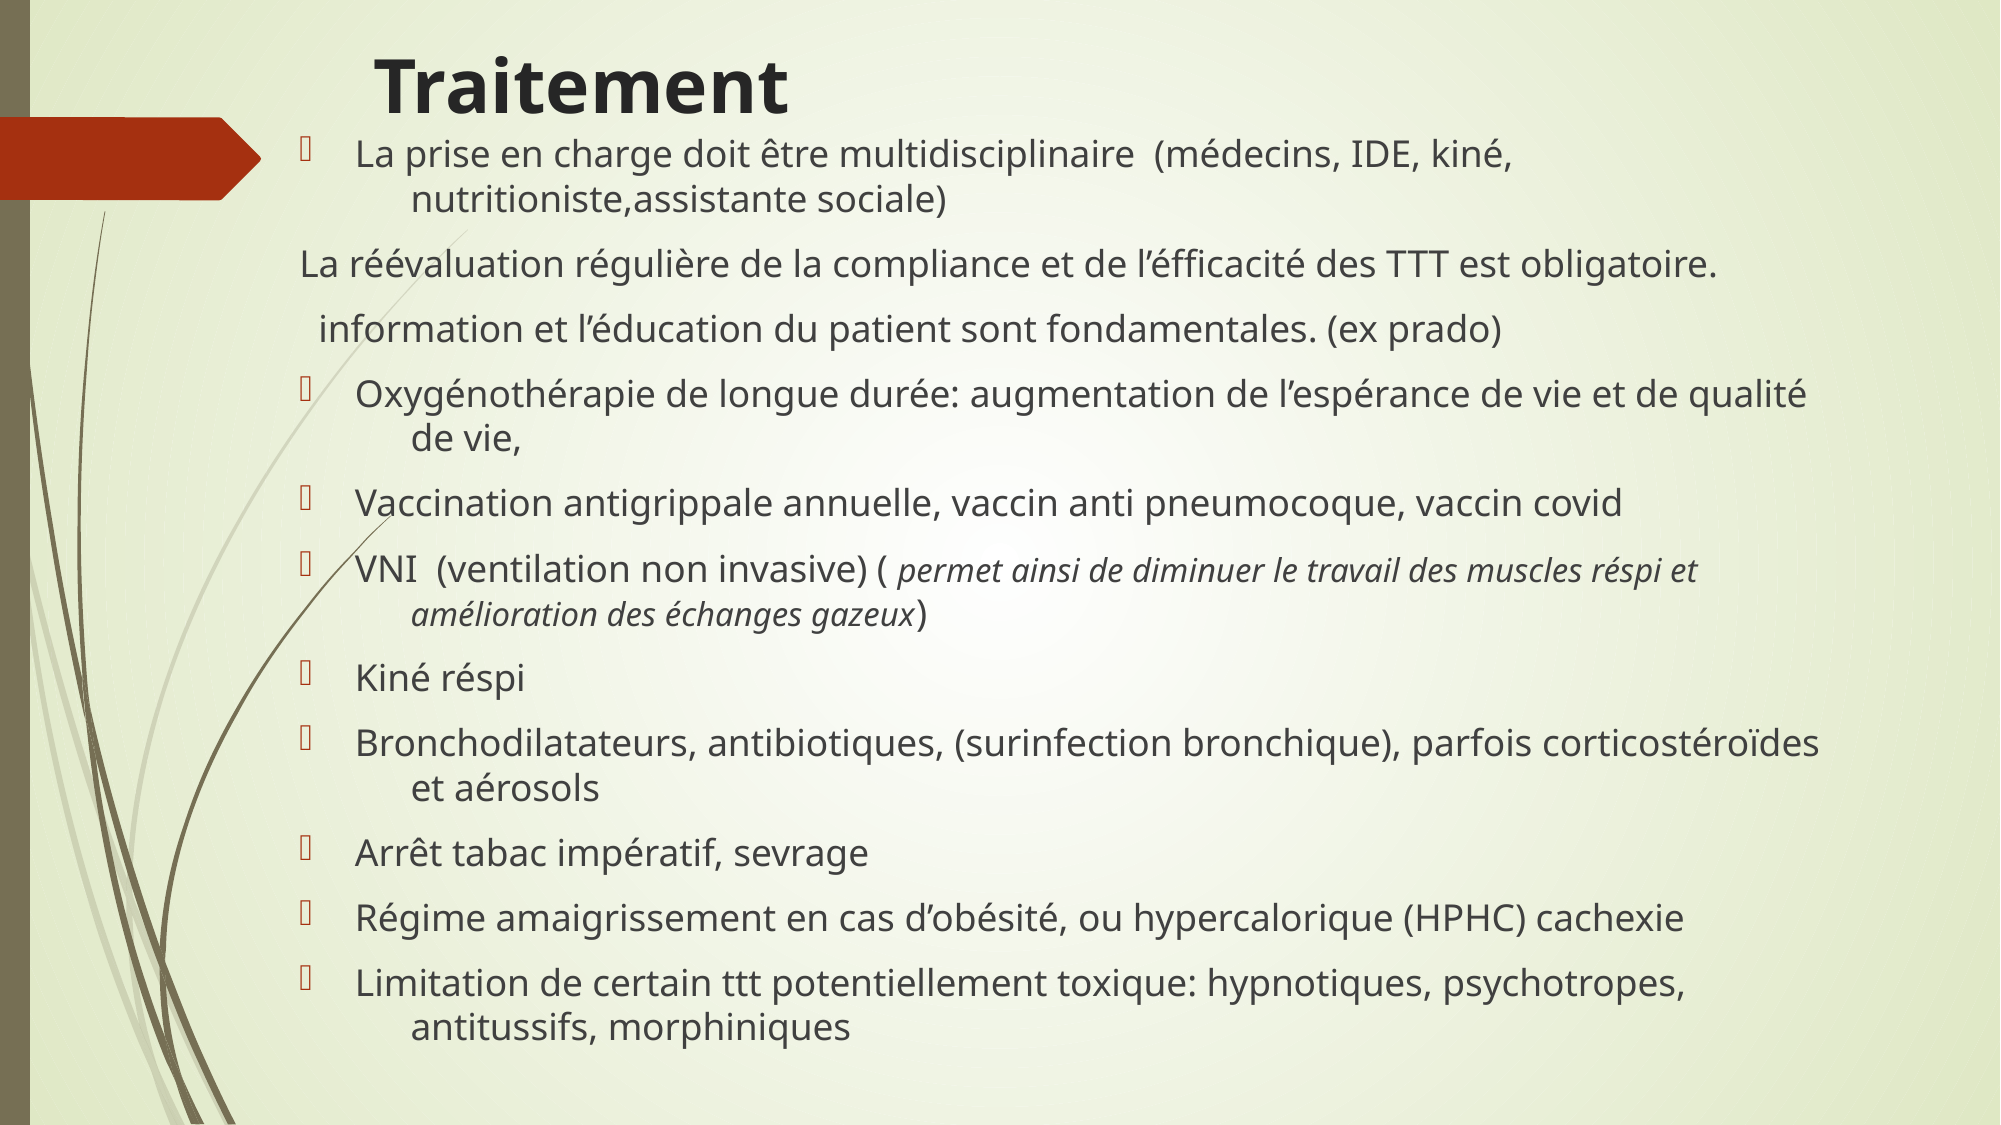

# Traitement
La prise en charge doit être multidisciplinaire (médecins, IDE, kiné, nutritioniste,assistante sociale)
La réévaluation régulière de la compliance et de l’éfficacité des TTT est obligatoire.
 information et l’éducation du patient sont fondamentales. (ex prado)
Oxygénothérapie de longue durée: augmentation de l’espérance de vie et de qualité de vie,
Vaccination antigrippale annuelle, vaccin anti pneumocoque, vaccin covid
VNI (ventilation non invasive) ( permet ainsi de diminuer le travail des muscles réspi et amélioration des échanges gazeux)
Kiné réspi
Bronchodilatateurs, antibiotiques, (surinfection bronchique), parfois corticostéroïdes et aérosols
Arrêt tabac impératif, sevrage
Régime amaigrissement en cas d’obésité, ou hypercalorique (HPHC) cachexie
Limitation de certain ttt potentiellement toxique: hypnotiques, psychotropes, antitussifs, morphiniques